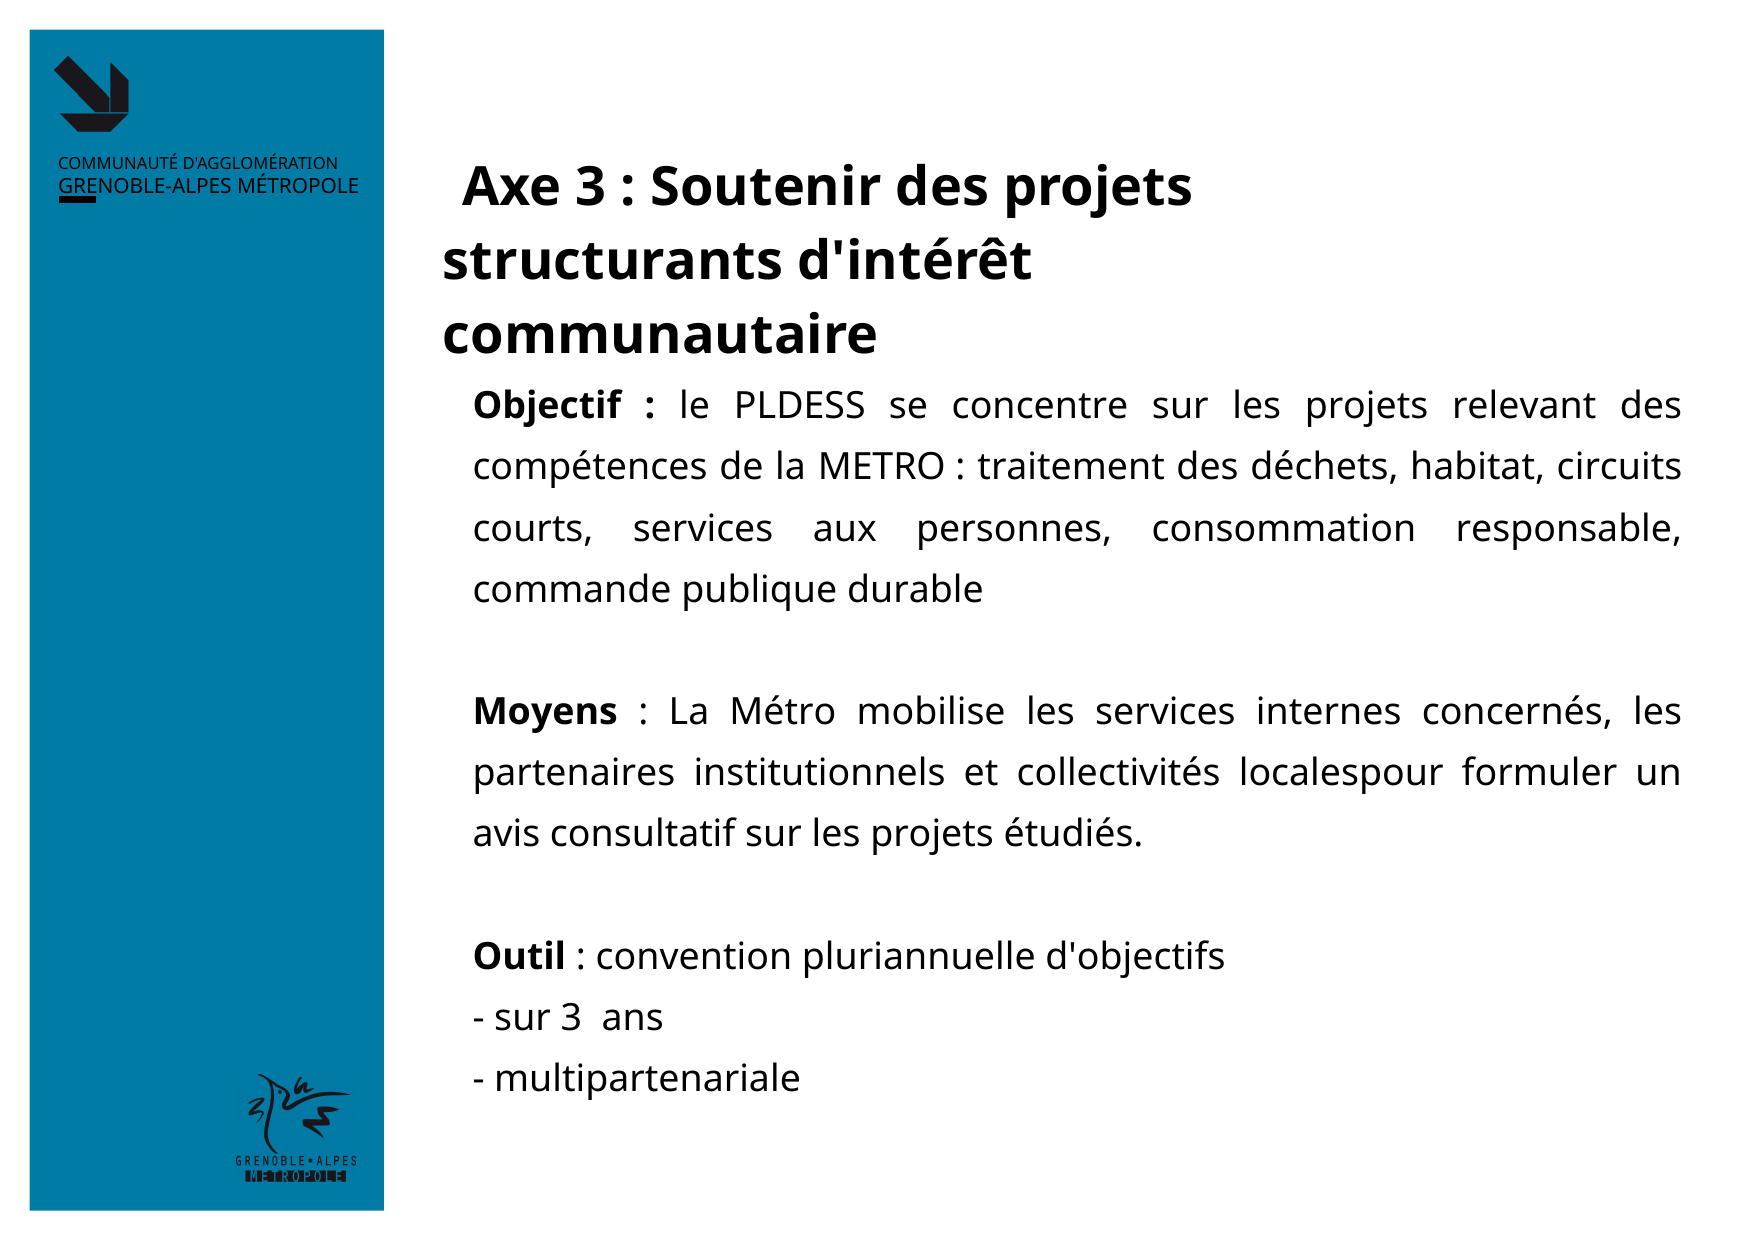

Axe 3 : Soutenir des projets structurants d'intérêt communautaire
COMMUNAUTÉ D'AGGLOMÉRATION
GRENOBLE-ALPES MÉTROPOLE
Objectif : le PLDESS se concentre sur les projets relevant des compétences de la METRO : traitement des déchets, habitat, circuits courts, services aux personnes, consommation responsable, commande publique durable
Moyens : La Métro mobilise les services internes concernés, les partenaires institutionnels et collectivités localespour formuler un avis consultatif sur les projets étudiés.
Outil : convention pluriannuelle d'objectifs
- sur 3 ans
- multipartenariale